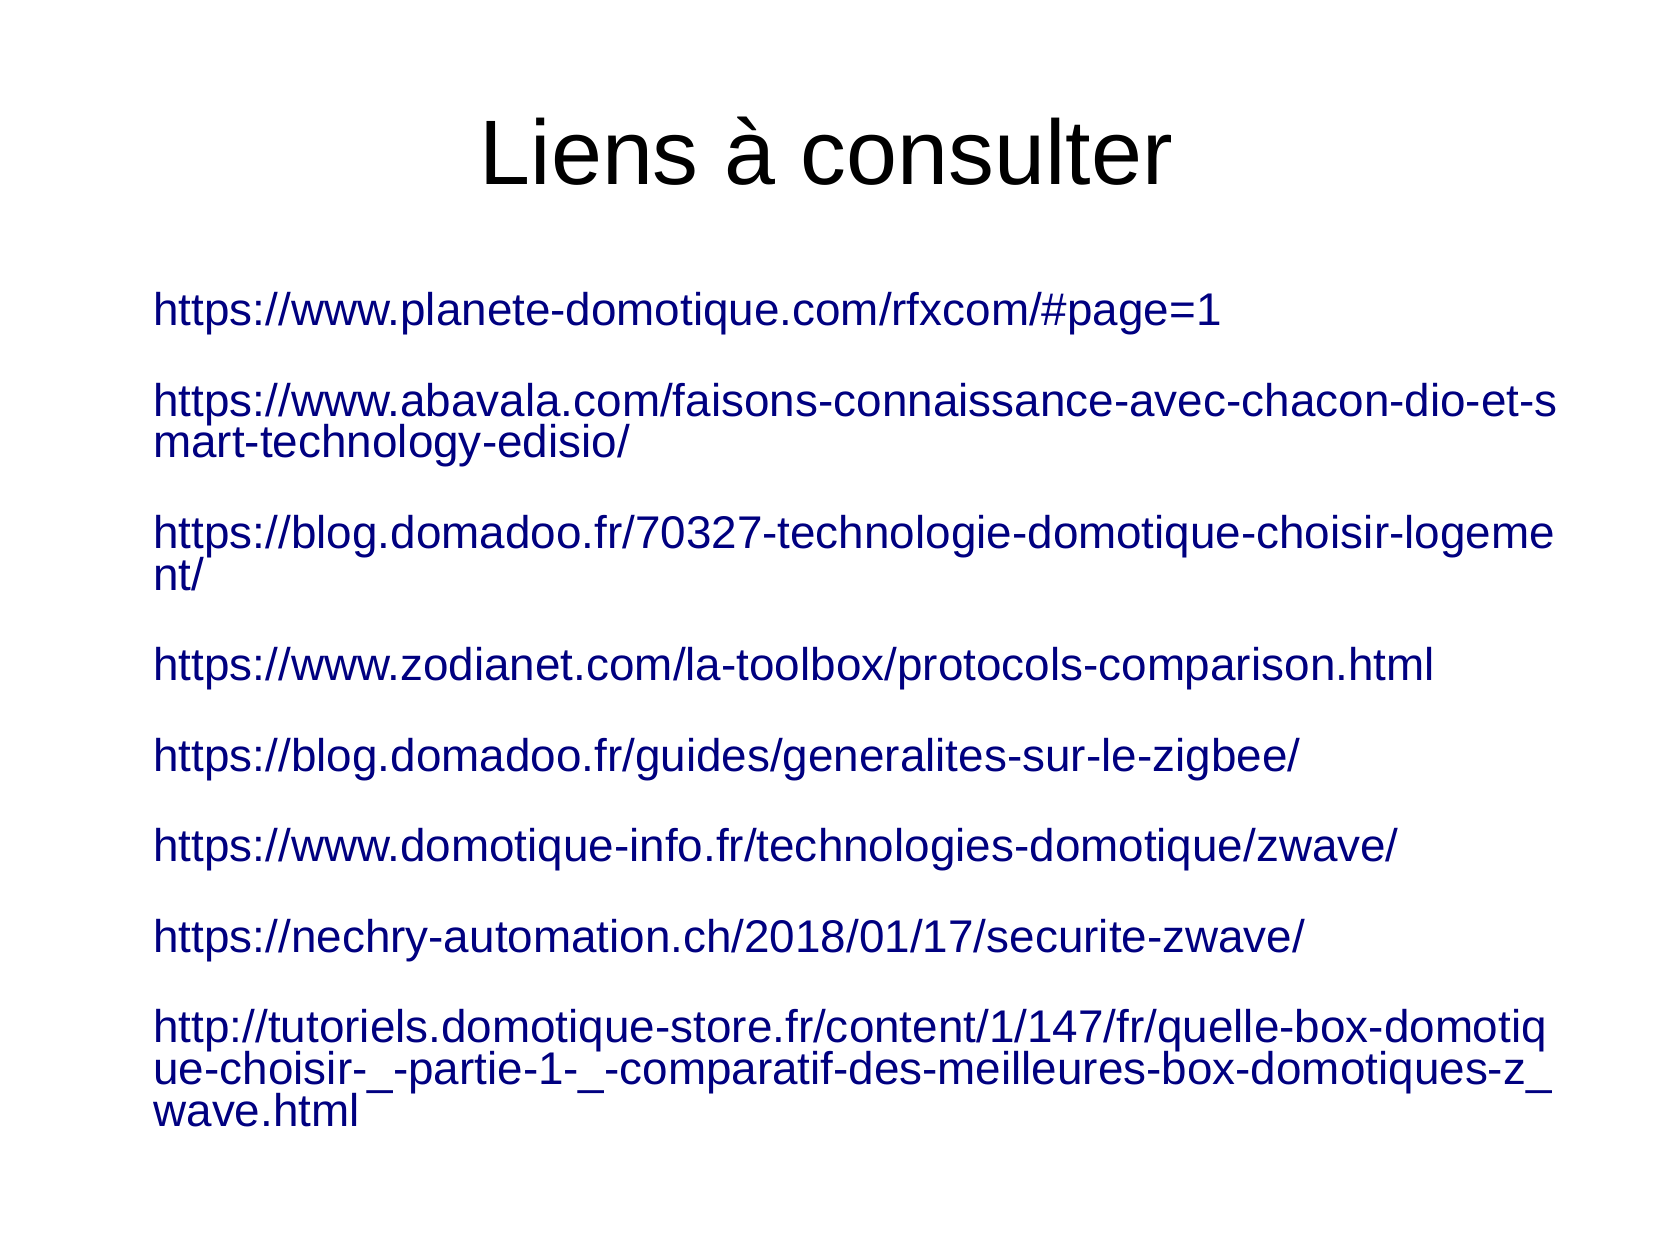

# Liens à consulter
https://www.planete-domotique.com/rfxcom/#page=1
https://www.abavala.com/faisons-connaissance-avec-chacon-dio-et-smart-technology-edisio/
https://blog.domadoo.fr/70327-technologie-domotique-choisir-logement/
https://www.zodianet.com/la-toolbox/protocols-comparison.html
https://blog.domadoo.fr/guides/generalites-sur-le-zigbee/
https://www.domotique-info.fr/technologies-domotique/zwave/
https://nechry-automation.ch/2018/01/17/securite-zwave/
http://tutoriels.domotique-store.fr/content/1/147/fr/quelle-box-domotique-choisir-_-partie-1-_-comparatif-des-meilleures-box-domotiques-z_wave.html